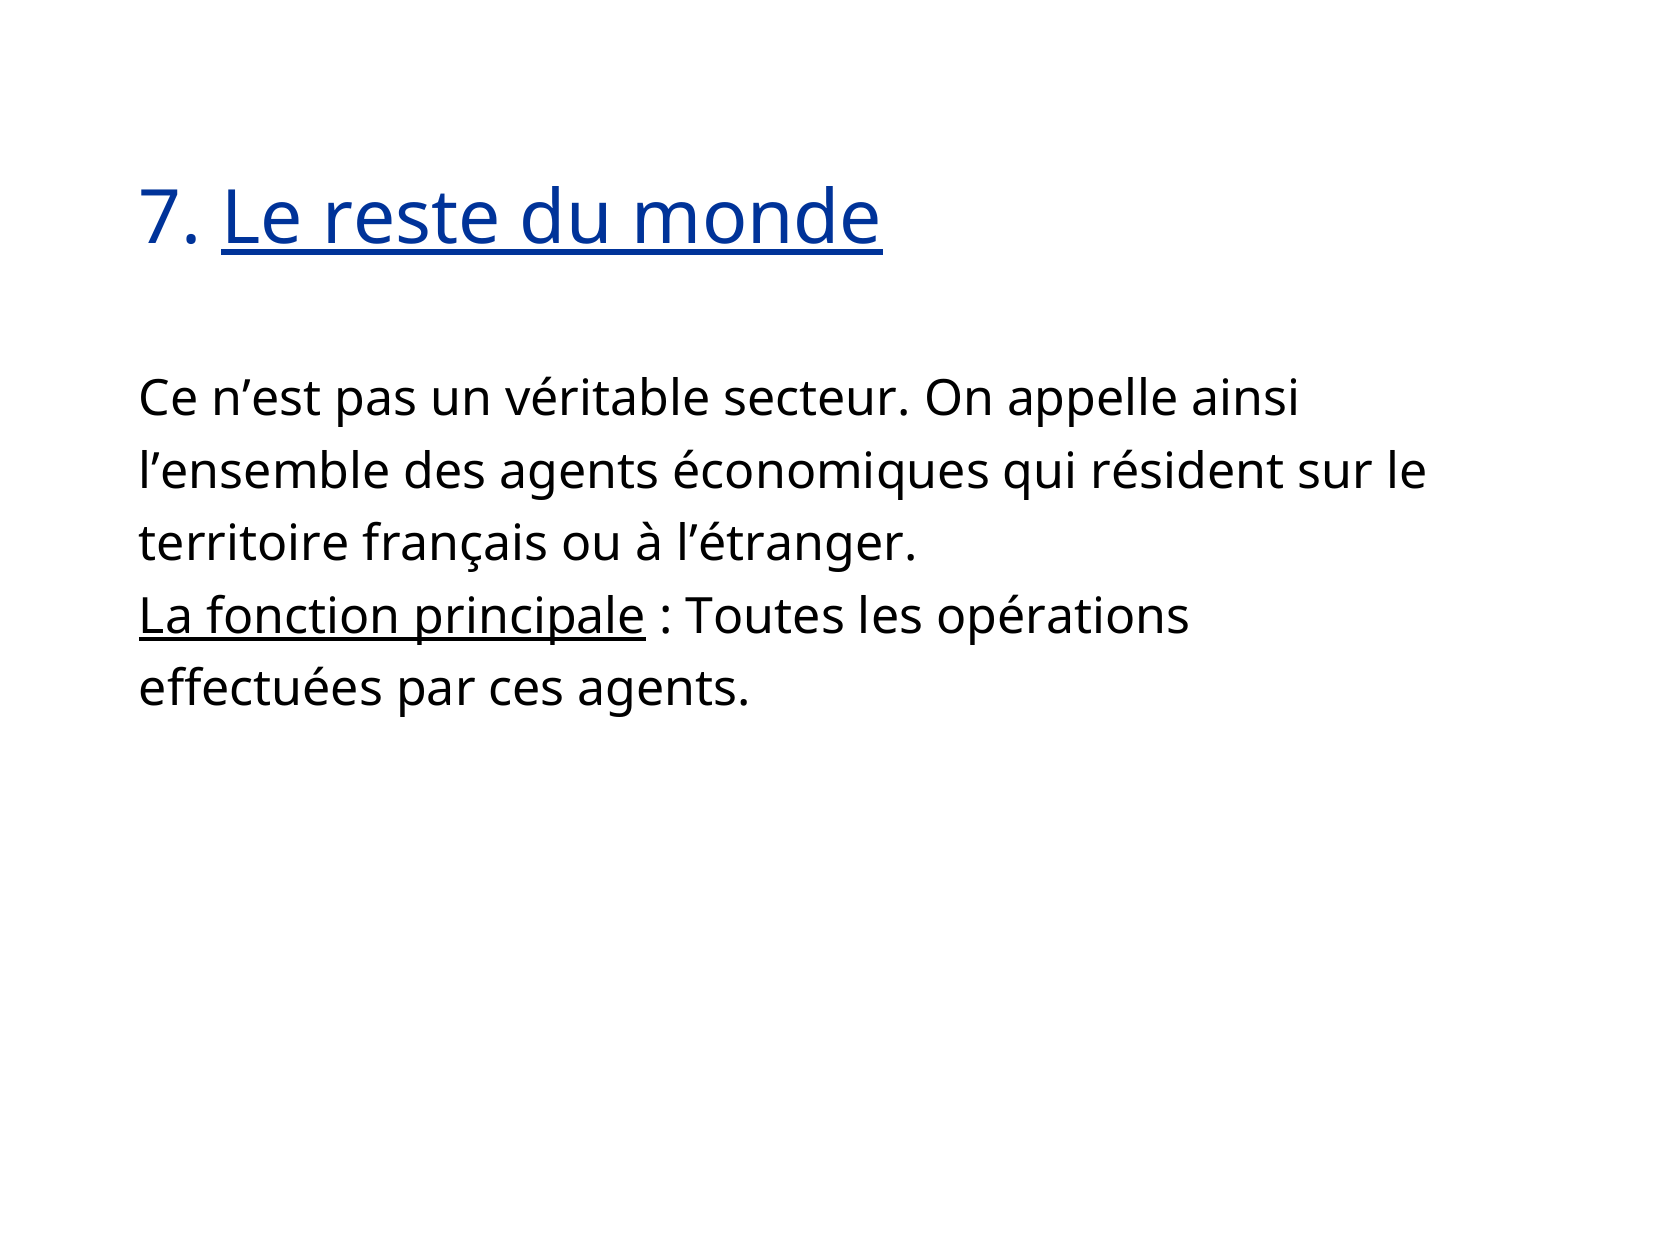

# 7. Le reste du monde
Ce n’est pas un véritable secteur. On appelle ainsi
l’ensemble des agents économiques qui résident sur le
territoire français ou à l’étranger.
La fonction principale : Toutes les opérations
effectuées par ces agents.